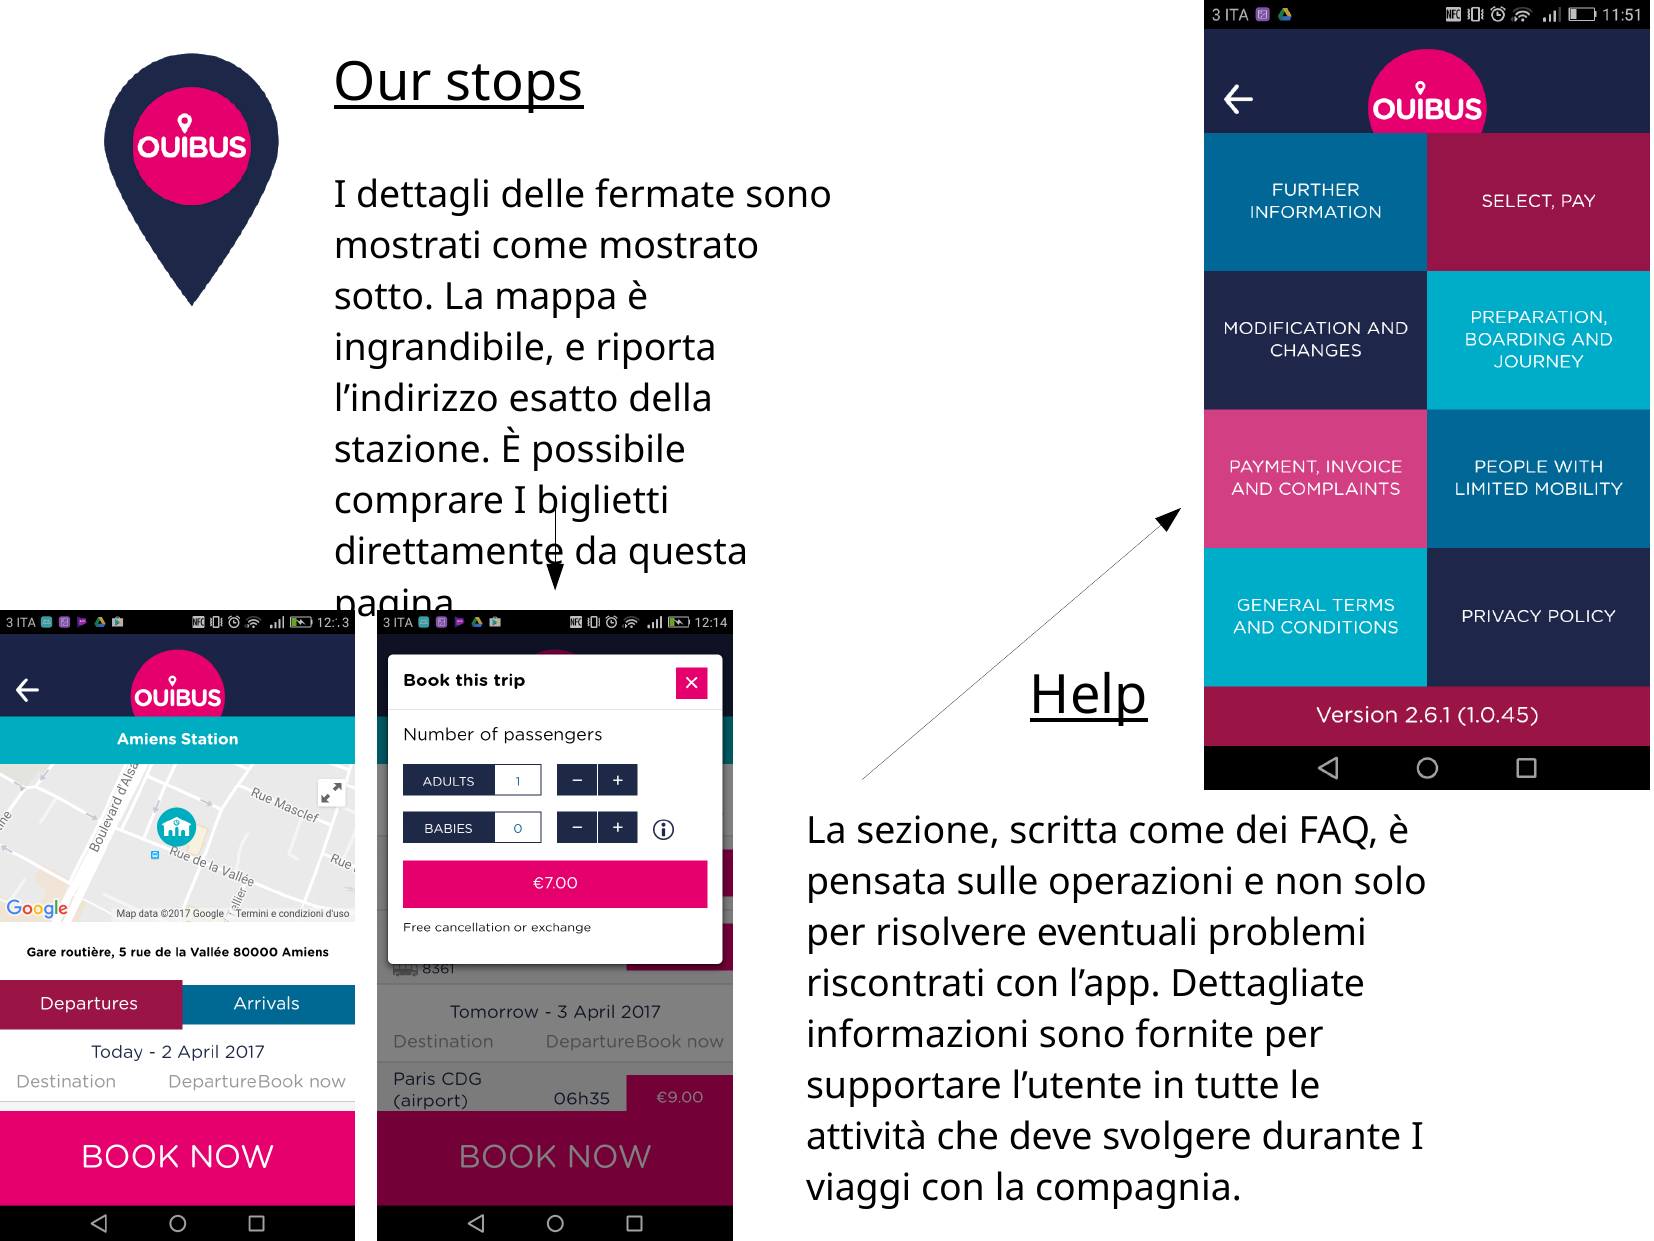

Our stops
I dettagli delle fermate sono mostrati come mostrato sotto. La mappa è ingrandibile, e riporta l’indirizzo esatto della stazione. È possibile comprare I biglietti direttamente da questa pagina.
 Help
La sezione, scritta come dei FAQ, è pensata sulle operazioni e non solo per risolvere eventuali problemi riscontrati con l’app. Dettagliate informazioni sono fornite per supportare l’utente in tutte le attività che deve svolgere durante I viaggi con la compagnia.